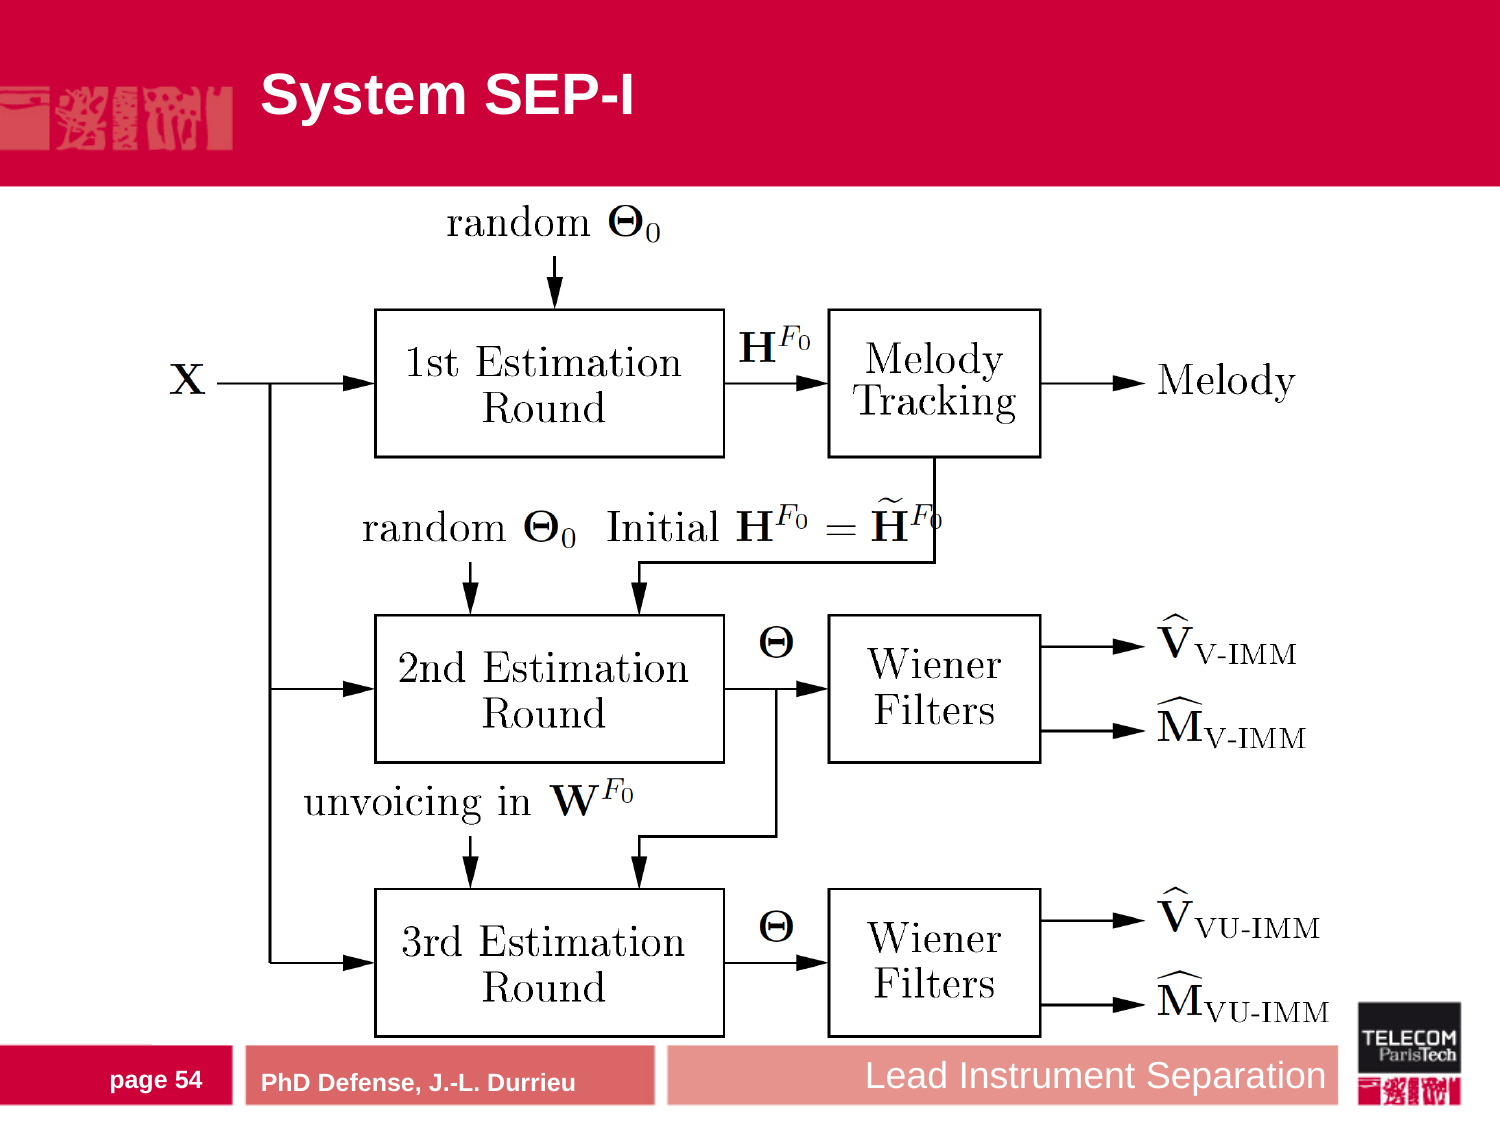

# System SEP-I
Lead Instrument Separation
54